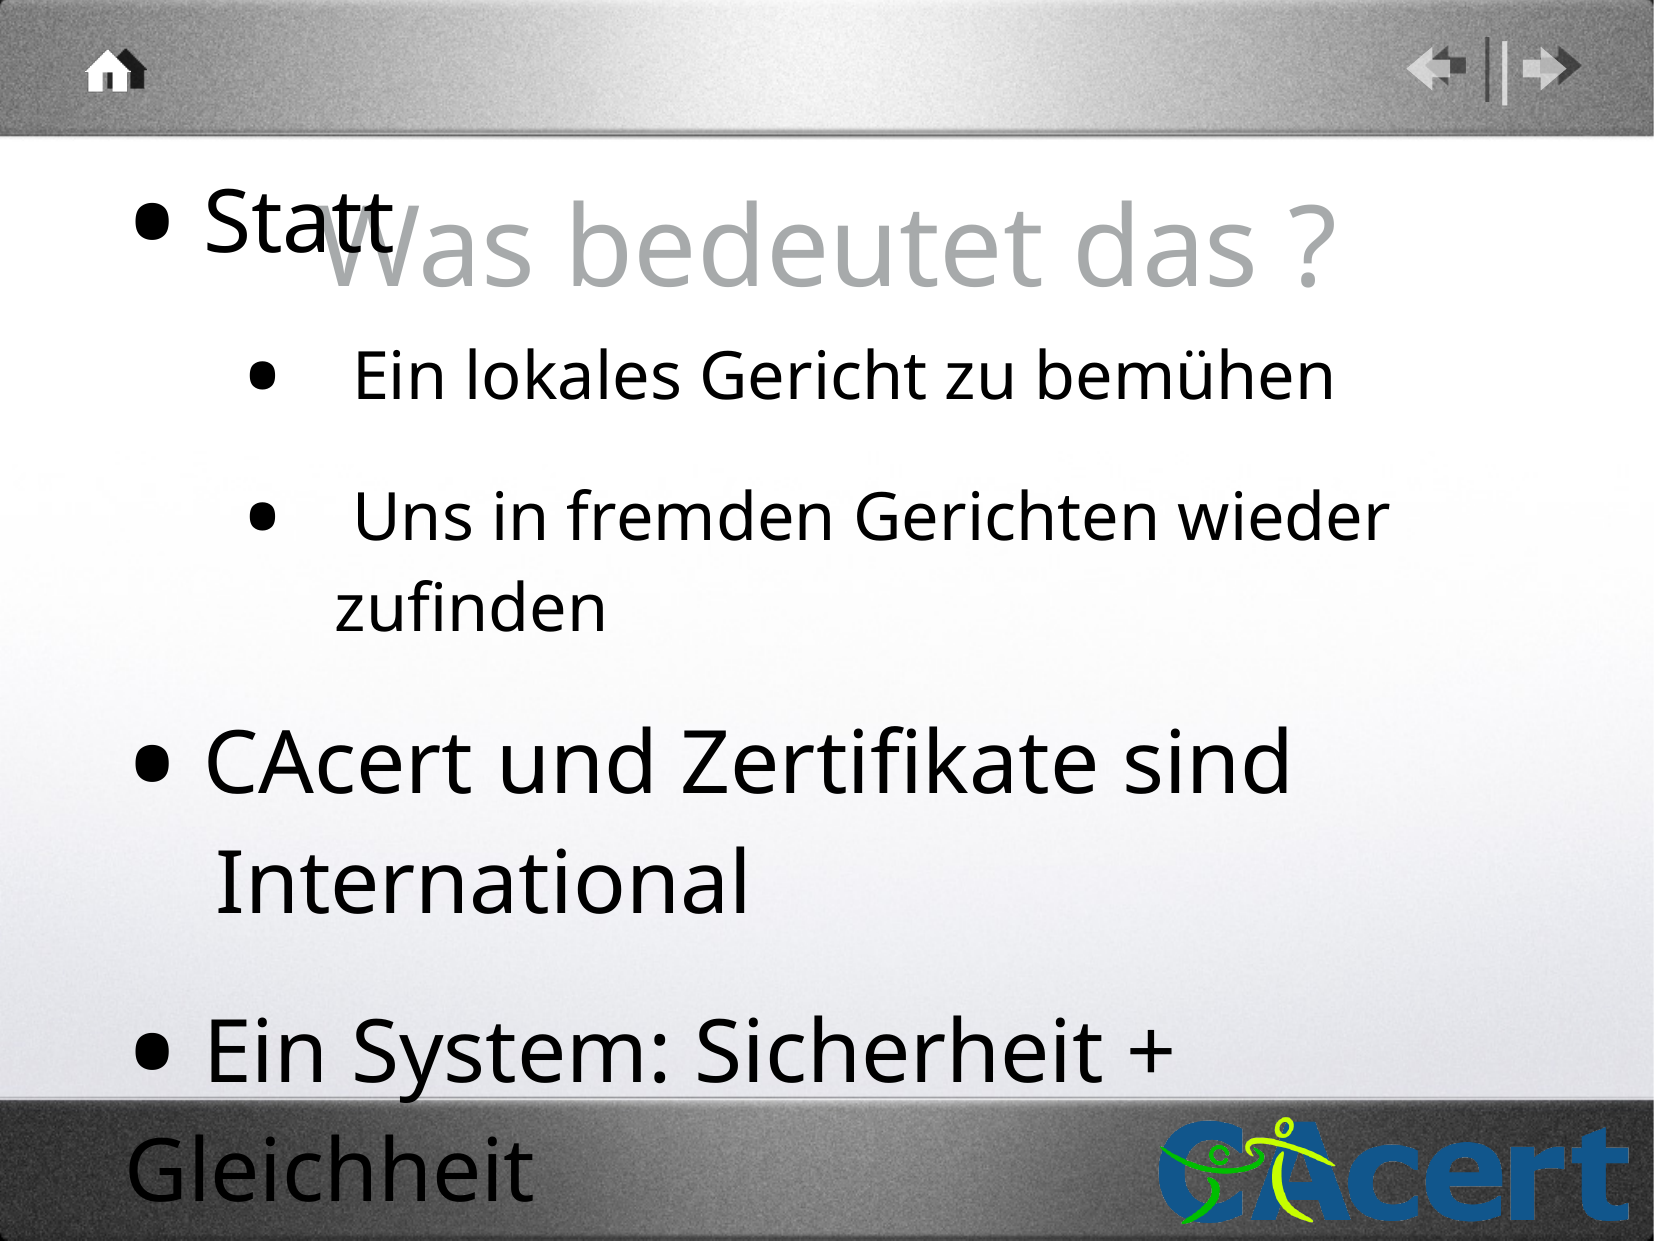

# Was bedeutet das ?
 Statt
 Ein lokales Gericht zu bemühen
 Uns in fremden Gerichten wieder zufinden
 CAcert und Zertifikate sind
 International
 Ein System: Sicherheit + Gleichheit